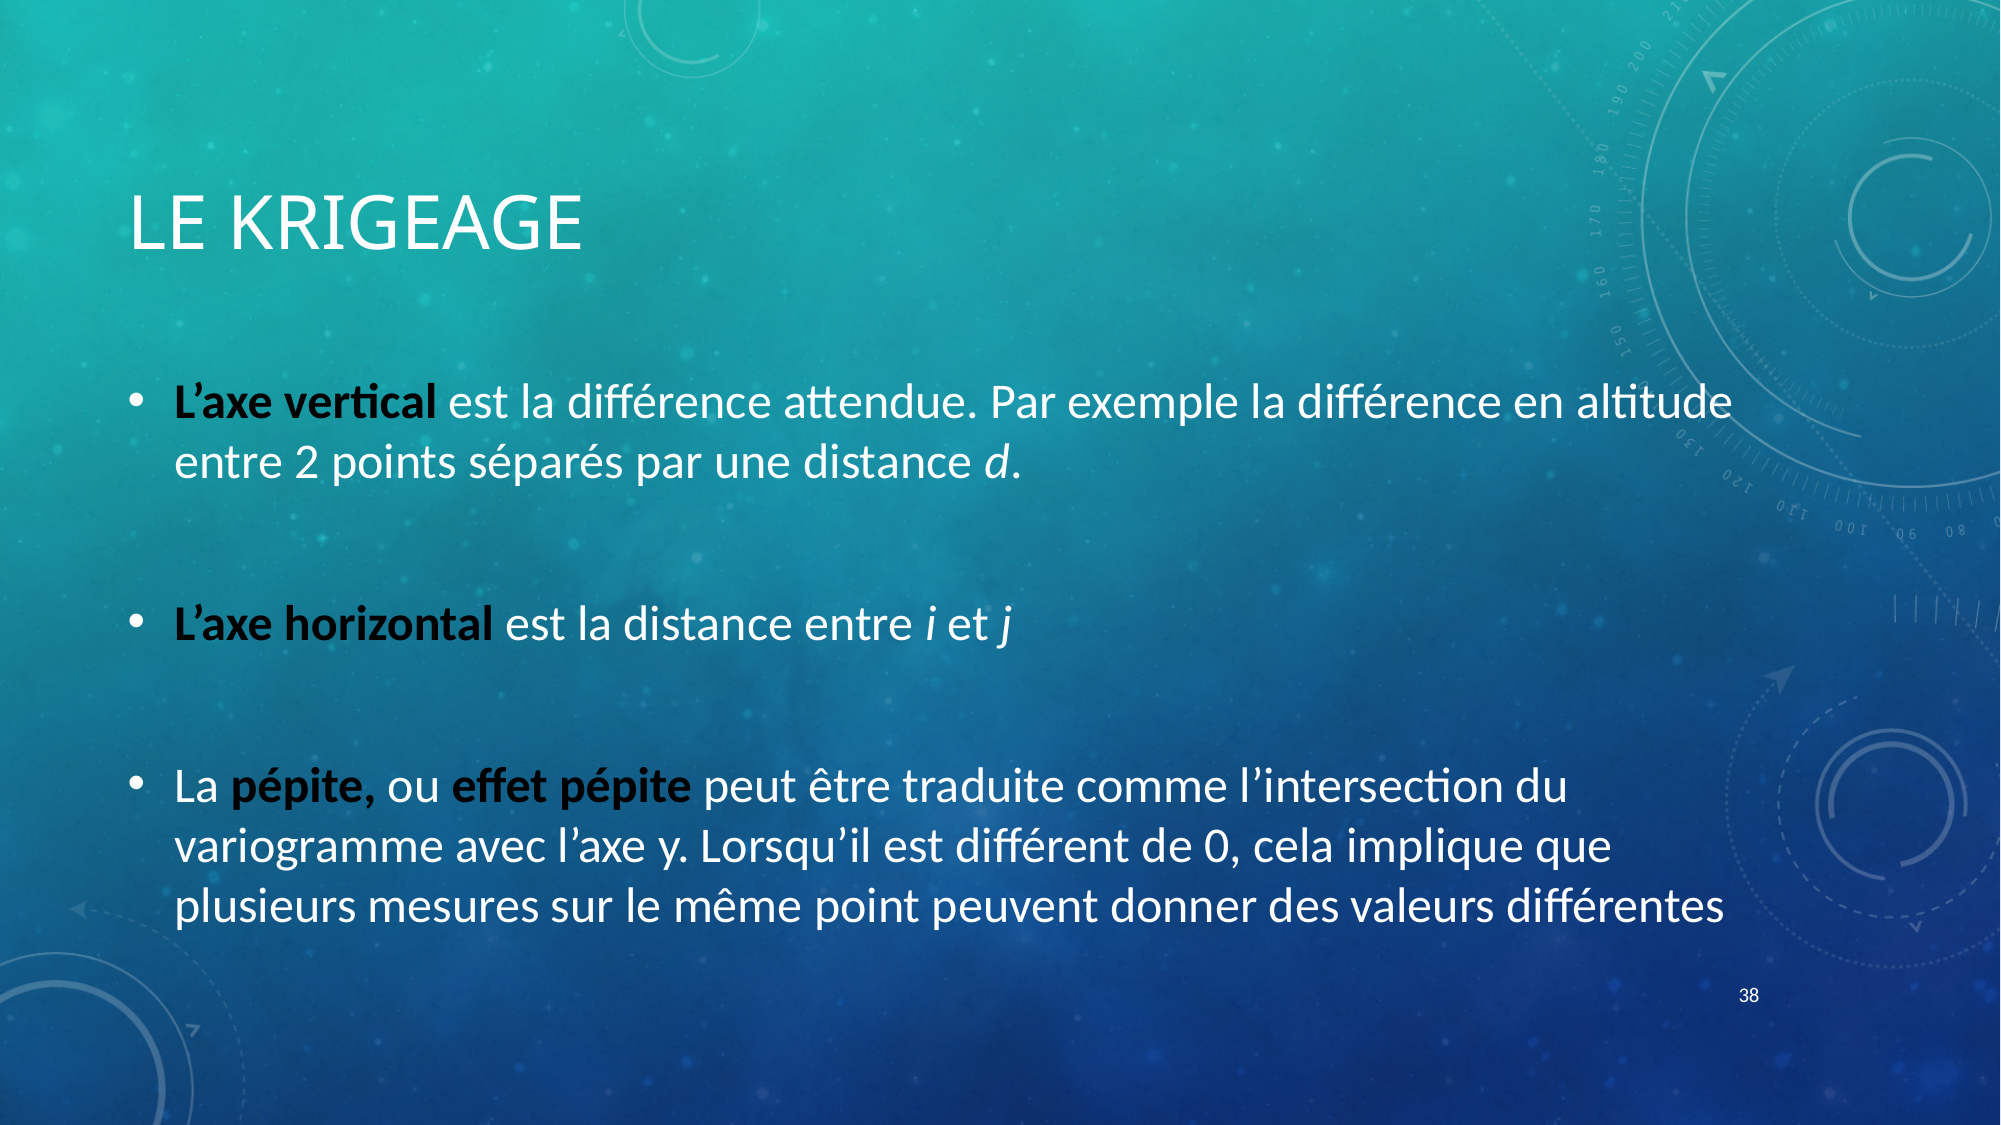

# Le krigeage
L’axe vertical est la différence attendue. Par exemple la différence en altitude entre 2 points séparés par une distance d.
L’axe horizontal est la distance entre i et j
La pépite, ou effet pépite peut être traduite comme l’intersection du variogramme avec l’axe y. Lorsqu’il est différent de 0, cela implique que plusieurs mesures sur le même point peuvent donner des valeurs différentes